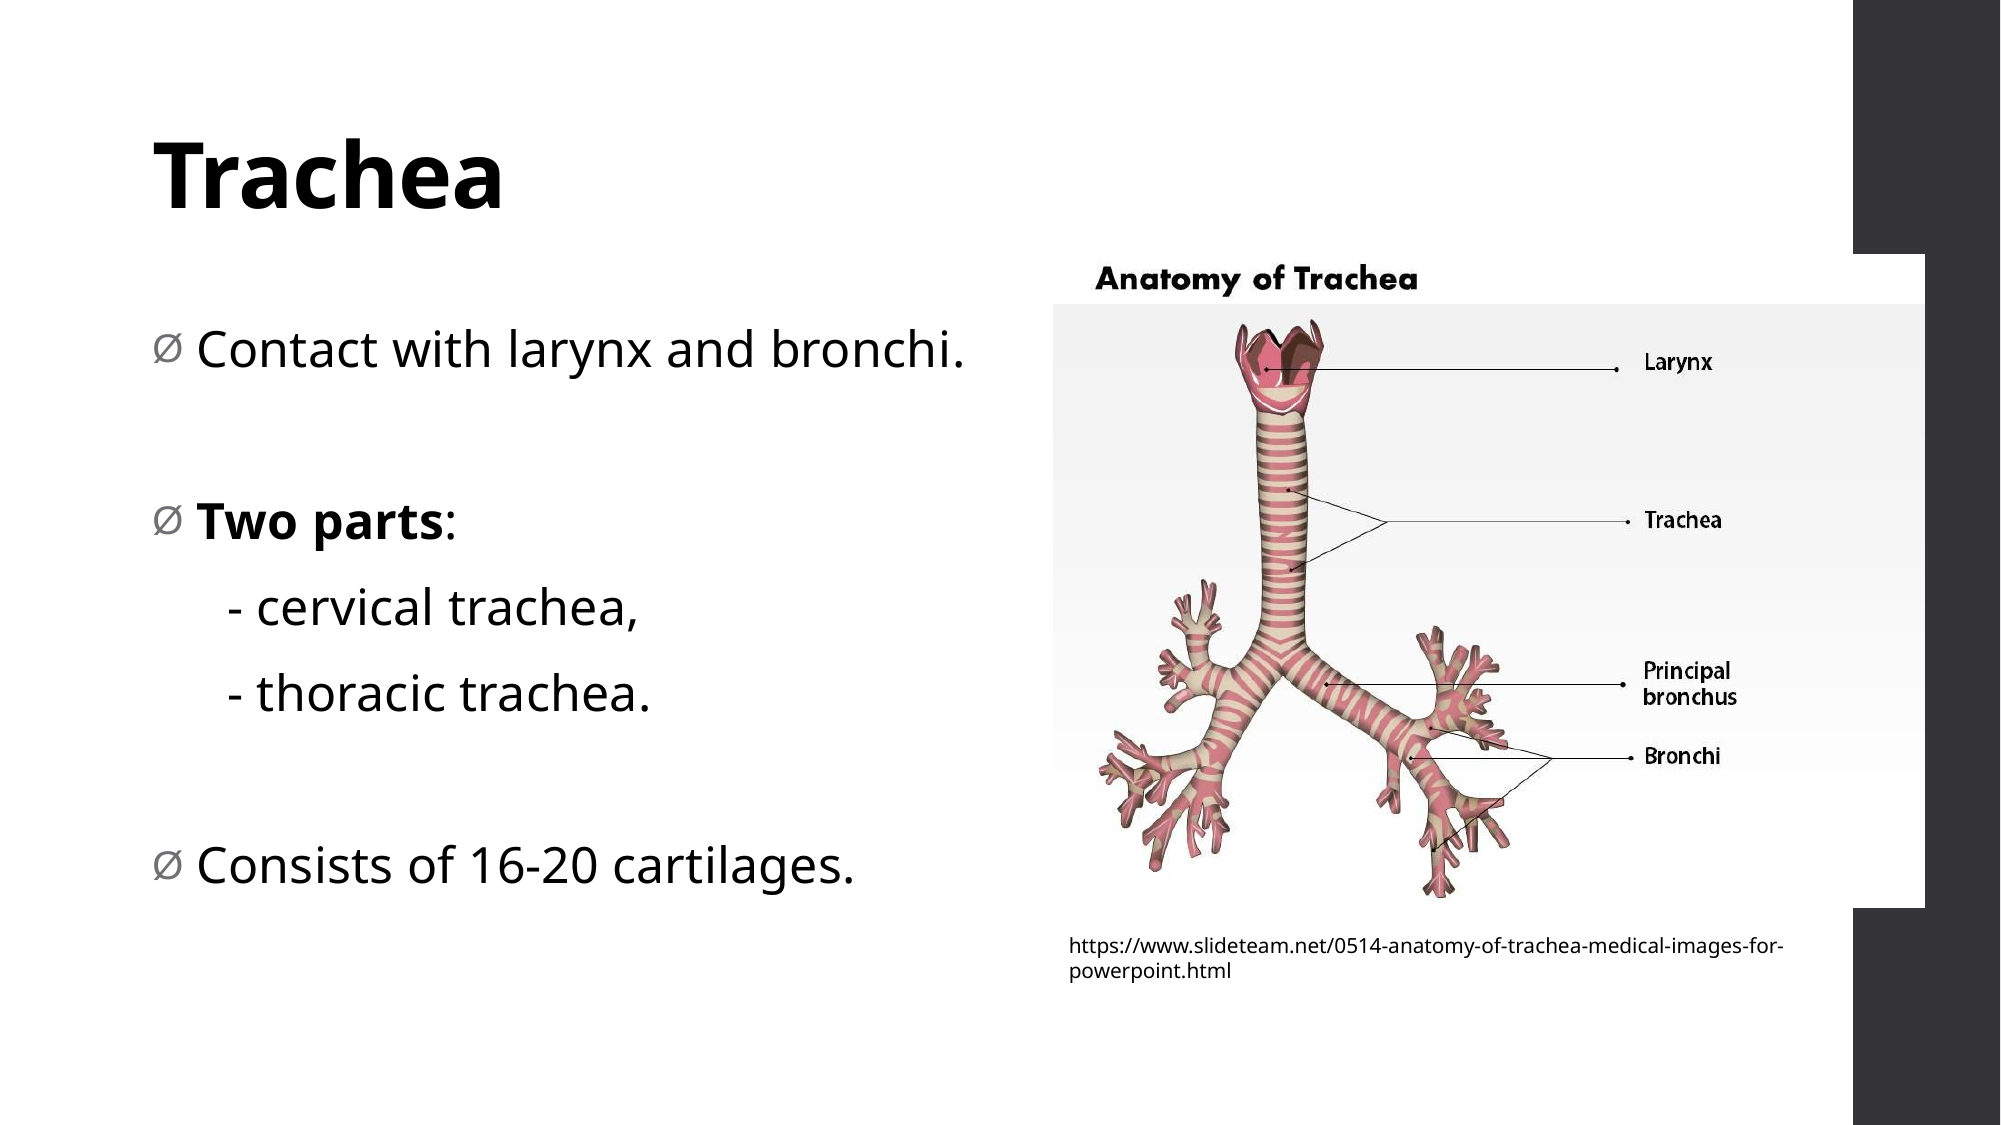

# Trachea
 Contact with larynx and bronchi.
 Two parts:
 	- cervical trachea,
 	- thoracic trachea.
 Consists of 16-20 cartilages.
https://www.slideteam.net/0514-anatomy-of-trachea-medical-images-for-powerpoint.html